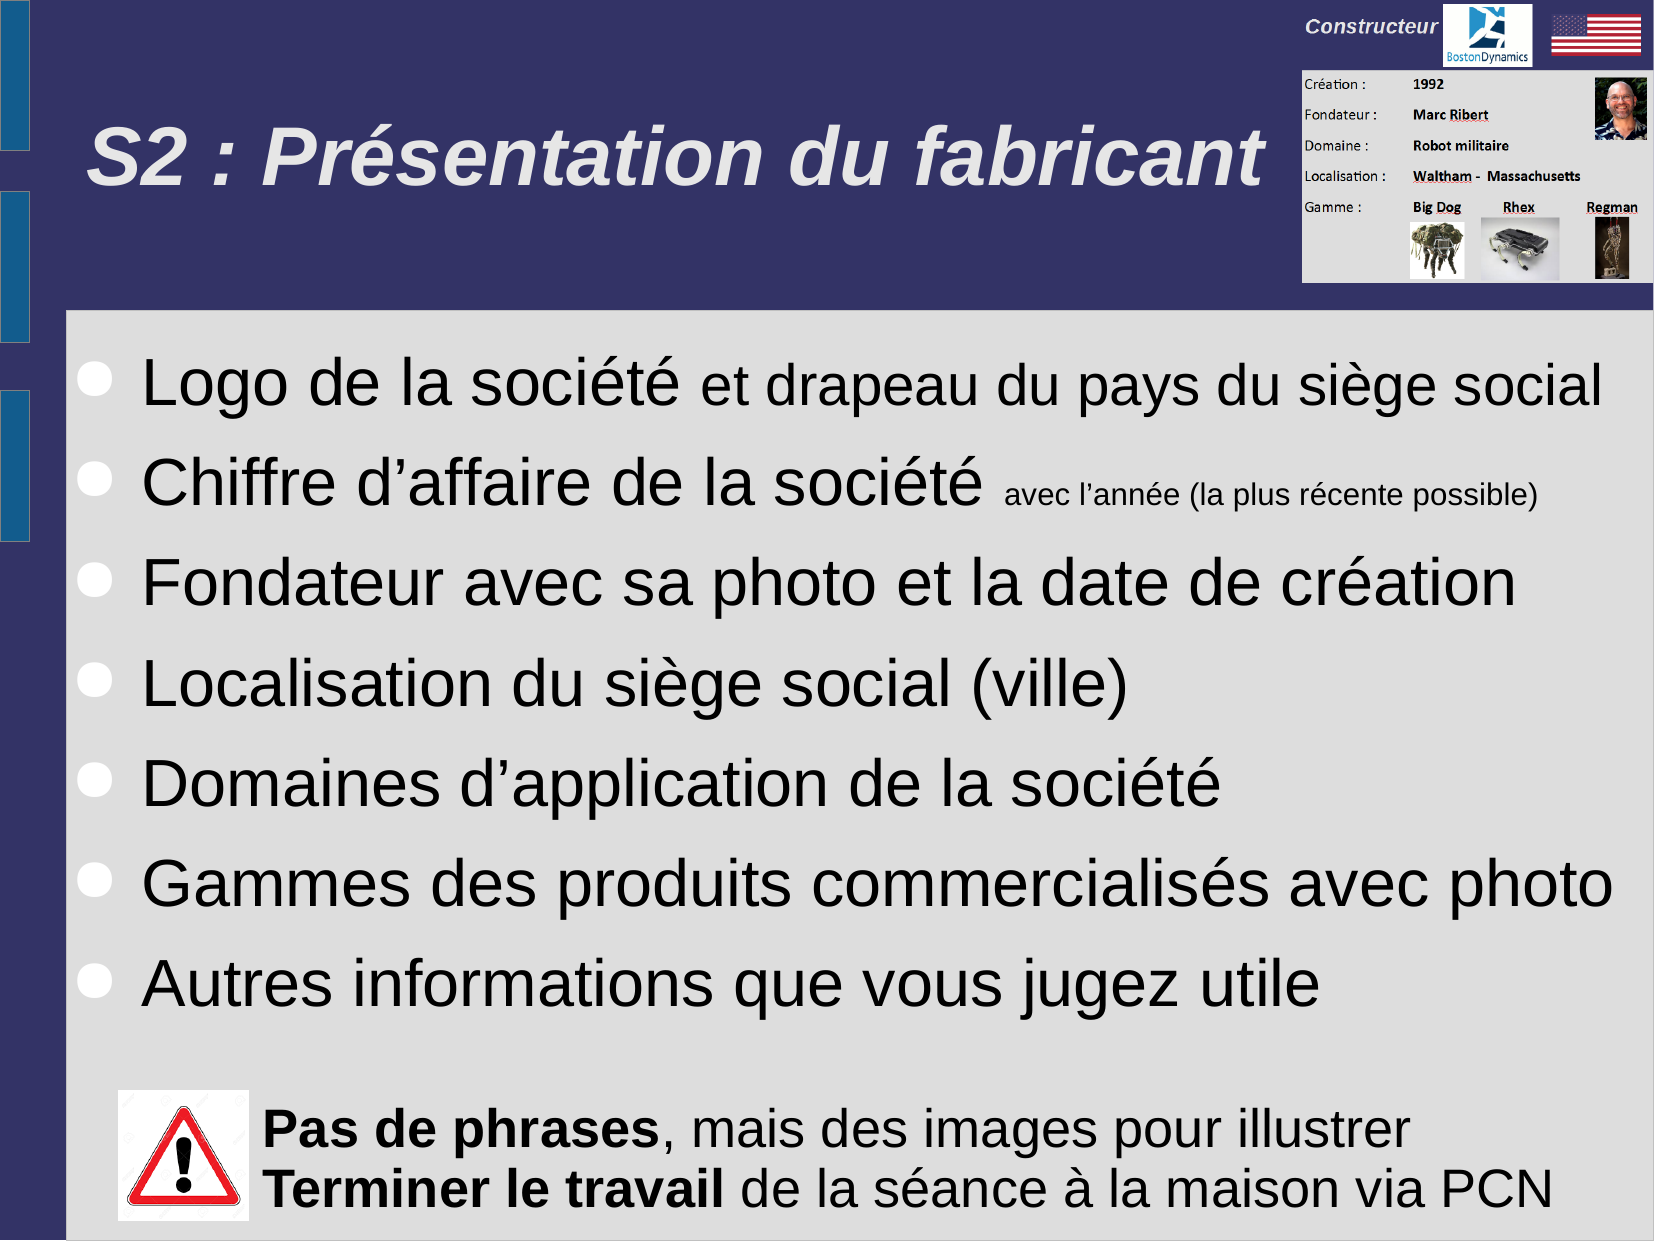

# S2 : Présentation du fabricant
Logo de la société et drapeau du pays du siège social
Chiffre d’affaire de la société avec l’année (la plus récente possible)
Fondateur avec sa photo et la date de création
Localisation du siège social (ville)
Domaines d’application de la société
Gammes des produits commercialisés avec photo
Autres informations que vous jugez utile
Pas de phrases, mais des images pour illustrer
Terminer le travail de la séance à la maison via PCN